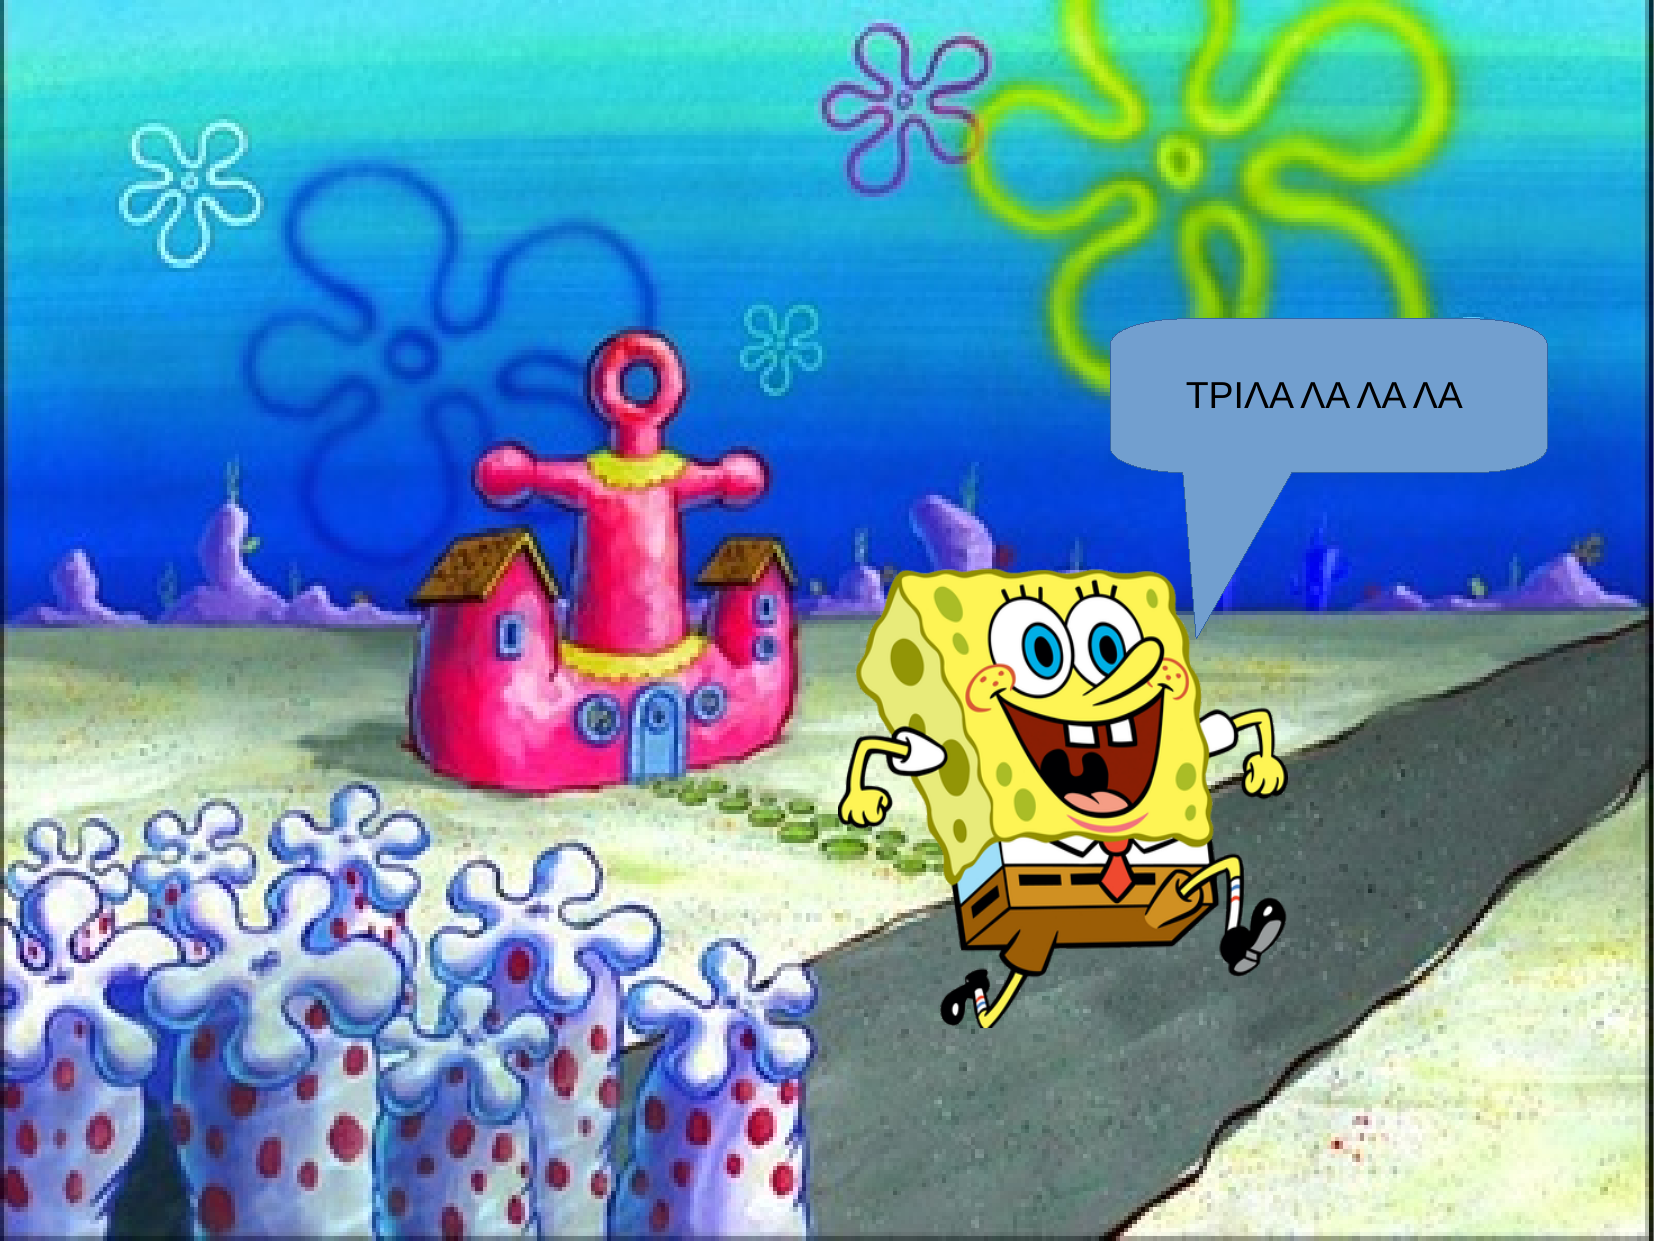

ΤΡΙ ΛΑ ΛΑ ΛΑ ΛΑ
ΤΡΙΛΑ ΛΑ ΛΑ ΛΑ